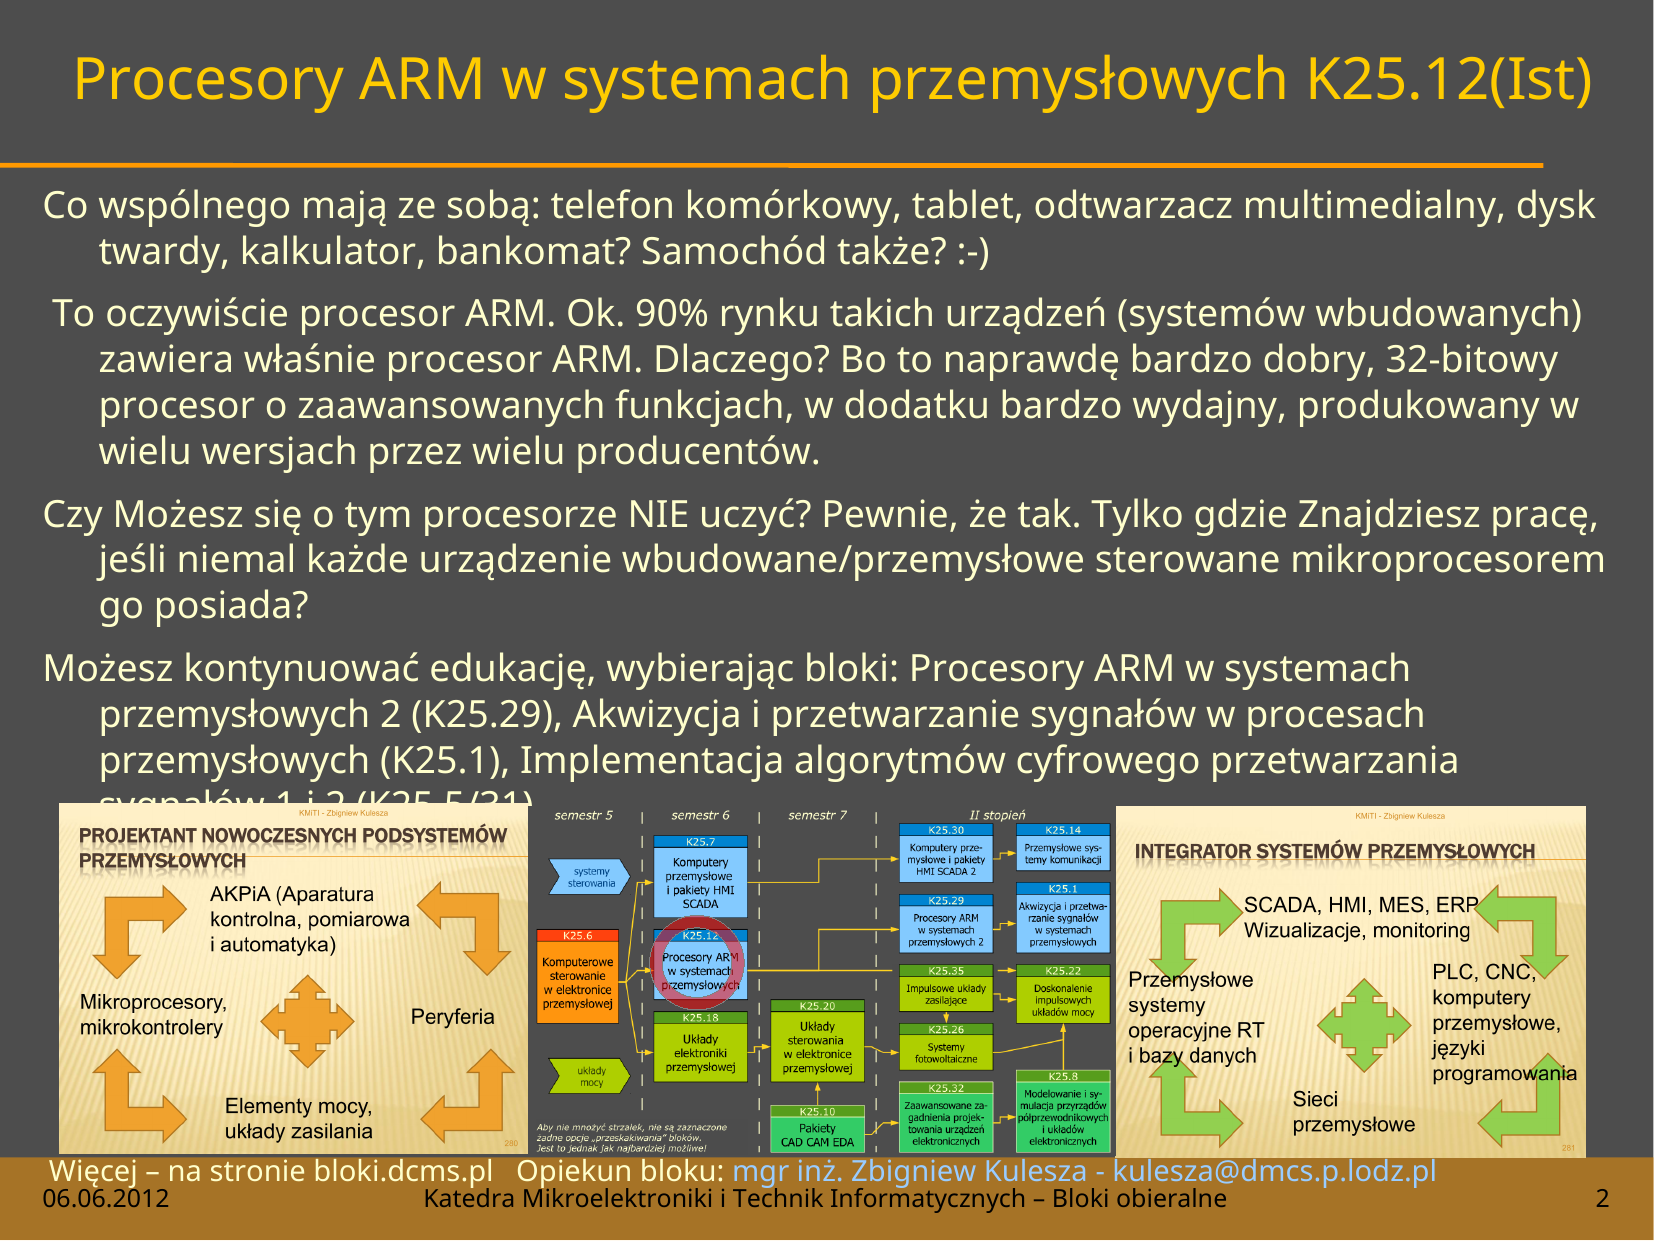

# Procesory ARM w systemach przemysłowych K25.12(Ist)
Co wspólnego mają ze sobą: telefon komórkowy, tablet, odtwarzacz multimedialny, dysk twardy, kalkulator, bankomat? Samochód także? :-)
 To oczywiście procesor ARM. Ok. 90% rynku takich urządzeń (systemów wbudowanych) zawiera właśnie procesor ARM. Dlaczego? Bo to naprawdę bardzo dobry, 32-bitowy procesor o zaawansowanych funkcjach, w dodatku bardzo wydajny, produkowany w wielu wersjach przez wielu producentów.
Czy Możesz się o tym procesorze NIE uczyć? Pewnie, że tak. Tylko gdzie Znajdziesz pracę, jeśli niemal każde urządzenie wbudowane/przemysłowe sterowane mikroprocesorem go posiada?
Możesz kontynuować edukację, wybierając bloki: Procesory ARM w systemach przemysłowych 2 (K25.29), Akwizycja i przetwarzanie sygnałów w procesach przemysłowych (K25.1), Implementacja algorytmów cyfrowego przetwarzania sygnałów 1 i 2 (K25.5/31).
Więcej – na stronie bloki.dcms.pl Opiekun bloku: mgr inż. Zbigniew Kulesza - kulesza@dmcs.p.lodz.pl
06.06.2012
Katedra Mikroelektroniki i Technik Informatycznych – Bloki obieralne
2